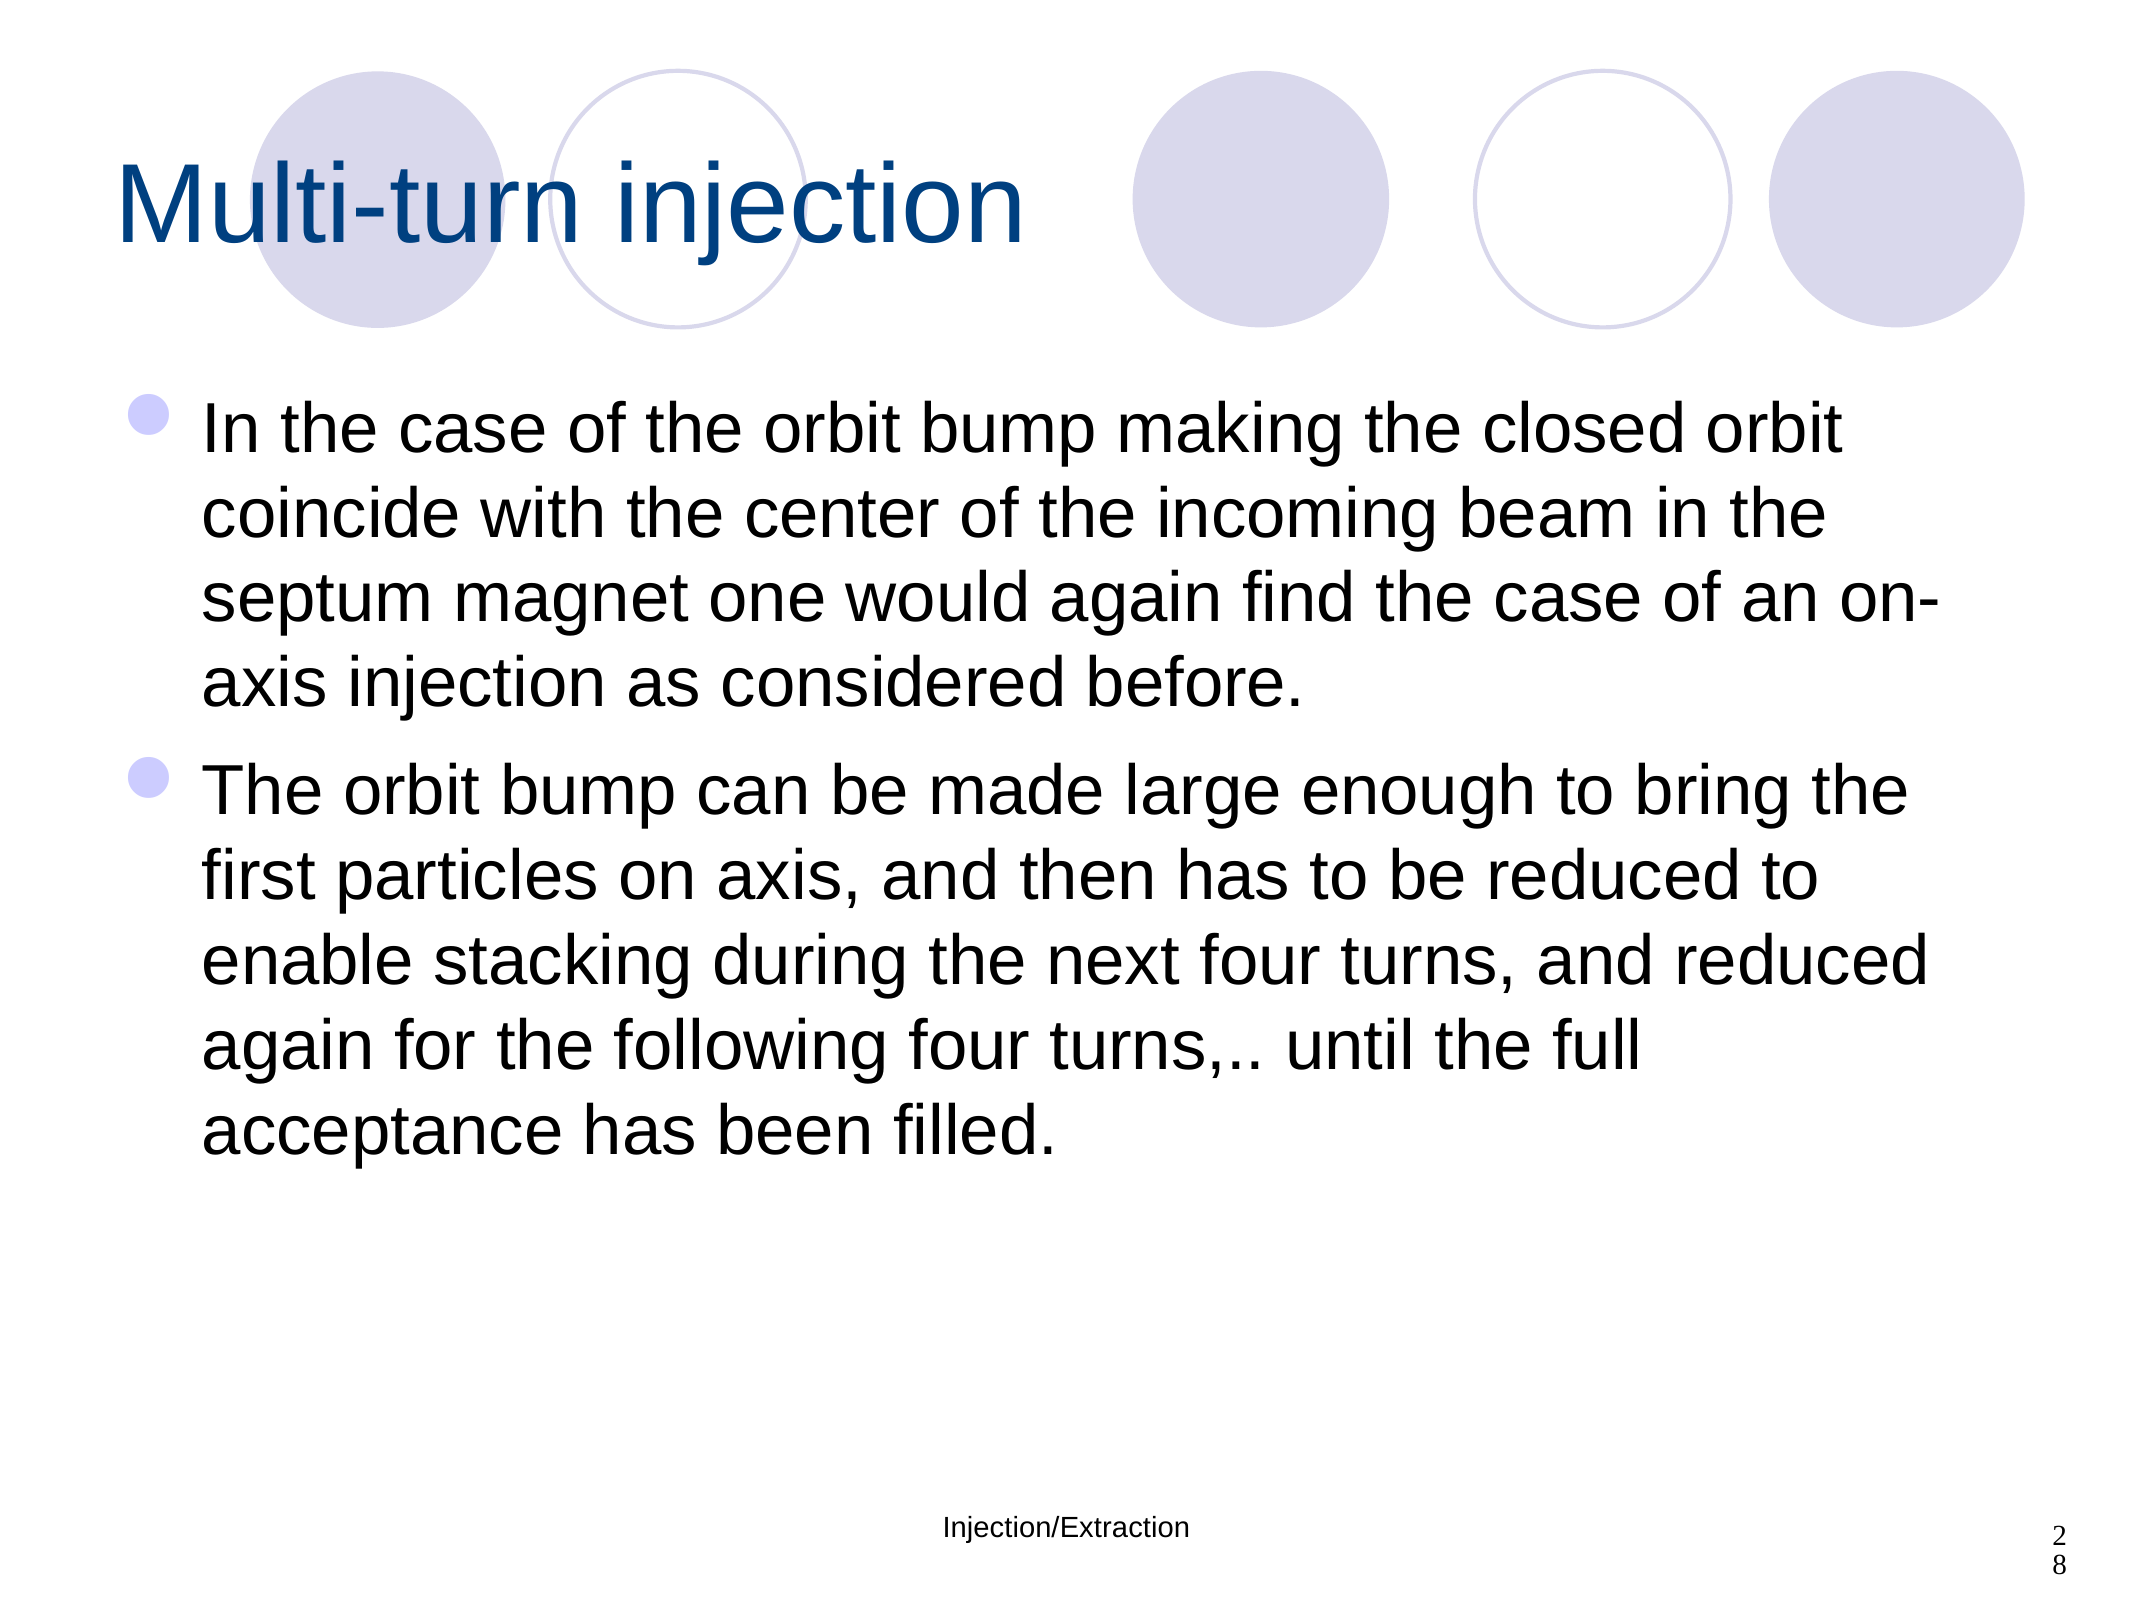

# Multi-turn injection
In the case of the orbit bump making the closed orbit coincide with the center of the incoming beam in the septum magnet one would again find the case of an on-axis injection as considered before.
The orbit bump can be made large enough to bring the first particles on axis, and then has to be reduced to enable stacking during the next four turns, and reduced again for the following four turns,.. until the full acceptance has been filled.
28